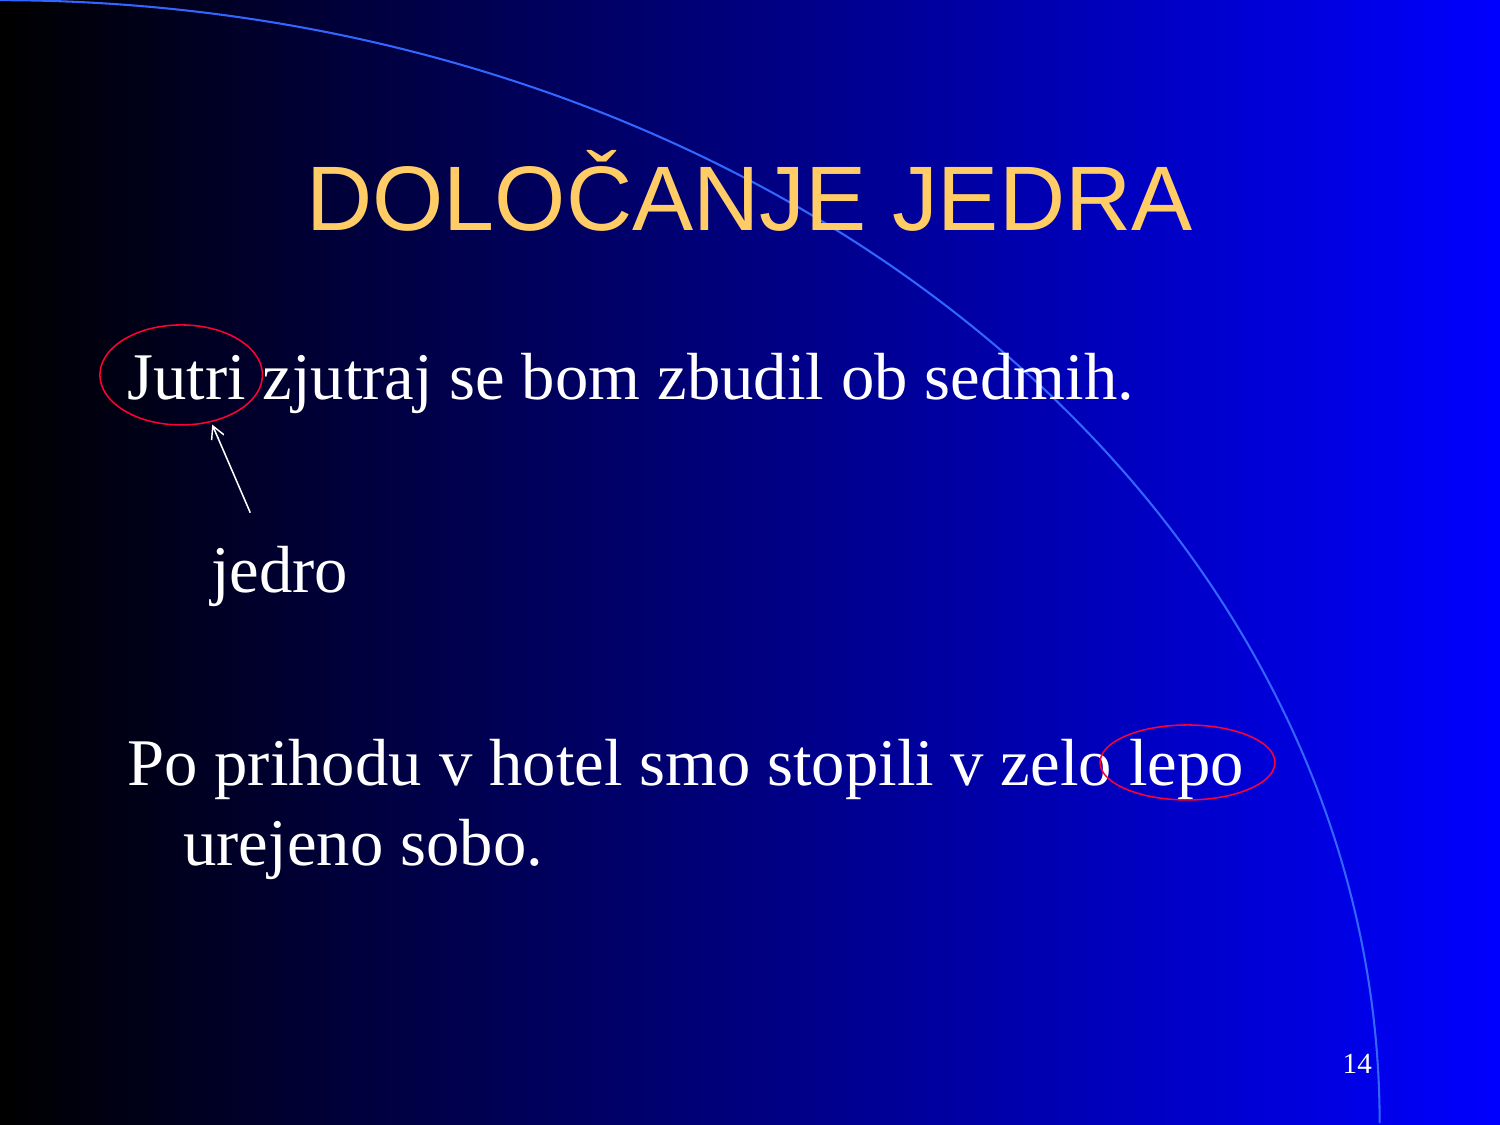

# DOLOČANJE JEDRA
Jutri zjutraj se bom zbudil ob sedmih.
 jedro
Po prihodu v hotel smo stopili v zelo lepo urejeno sobo.